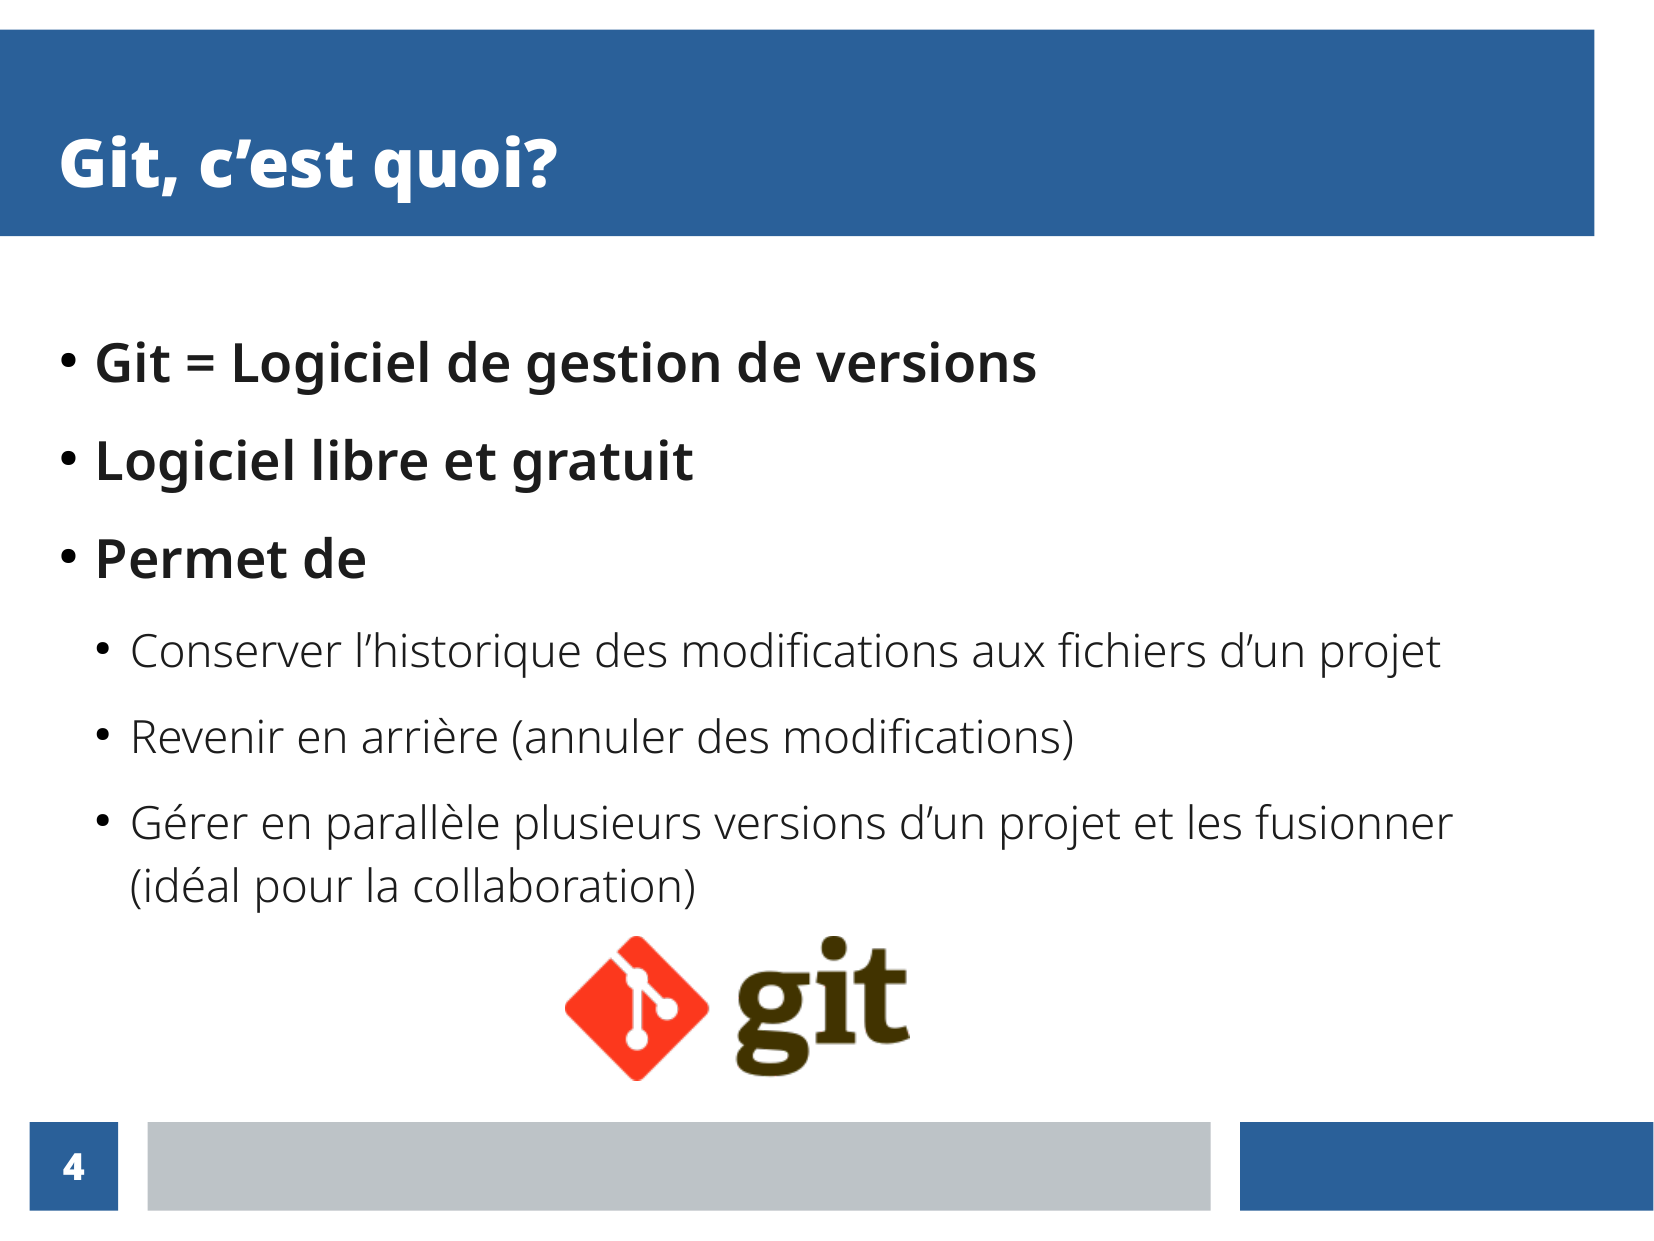

# Git, c’est quoi?
Git = Logiciel de gestion de versions
Logiciel libre et gratuit
Permet de
Conserver l’historique des modifications aux fichiers d’un projet
Revenir en arrière (annuler des modifications)
Gérer en parallèle plusieurs versions d’un projet et les fusionner (idéal pour la collaboration)
4